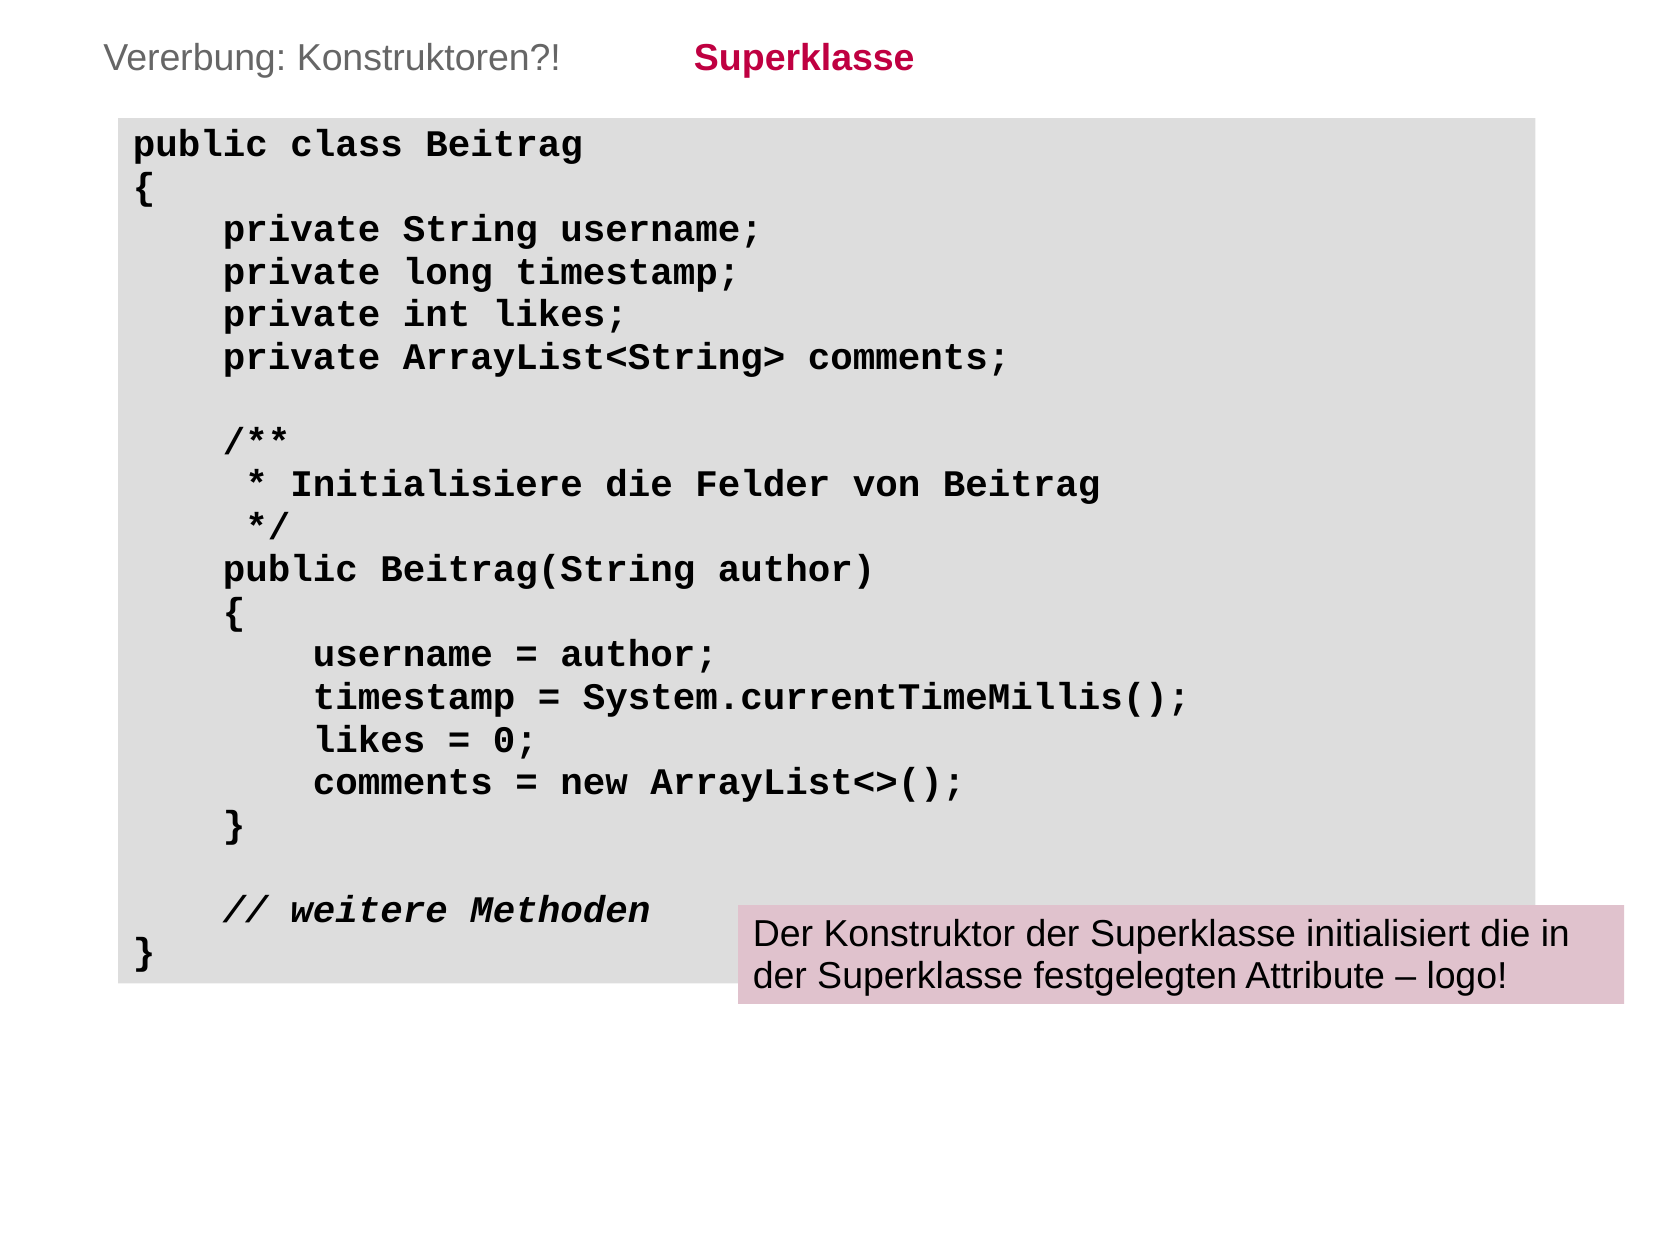

Vererbung: Konstruktoren?!		Superklasse
public class Beitrag
{
 private String username;
 private long timestamp;
 private int likes;
 private ArrayList<String> comments;
 /**
 * Initialisiere die Felder von Beitrag
 */
 public Beitrag(String author)
 {
 username = author;
 timestamp = System.currentTimeMillis();
 likes = 0;
 comments = new ArrayList<>();
 }
 // weitere Methoden
}
Der Konstruktor der Superklasse initialisiert die in der Superklasse festgelegten Attribute – logo!